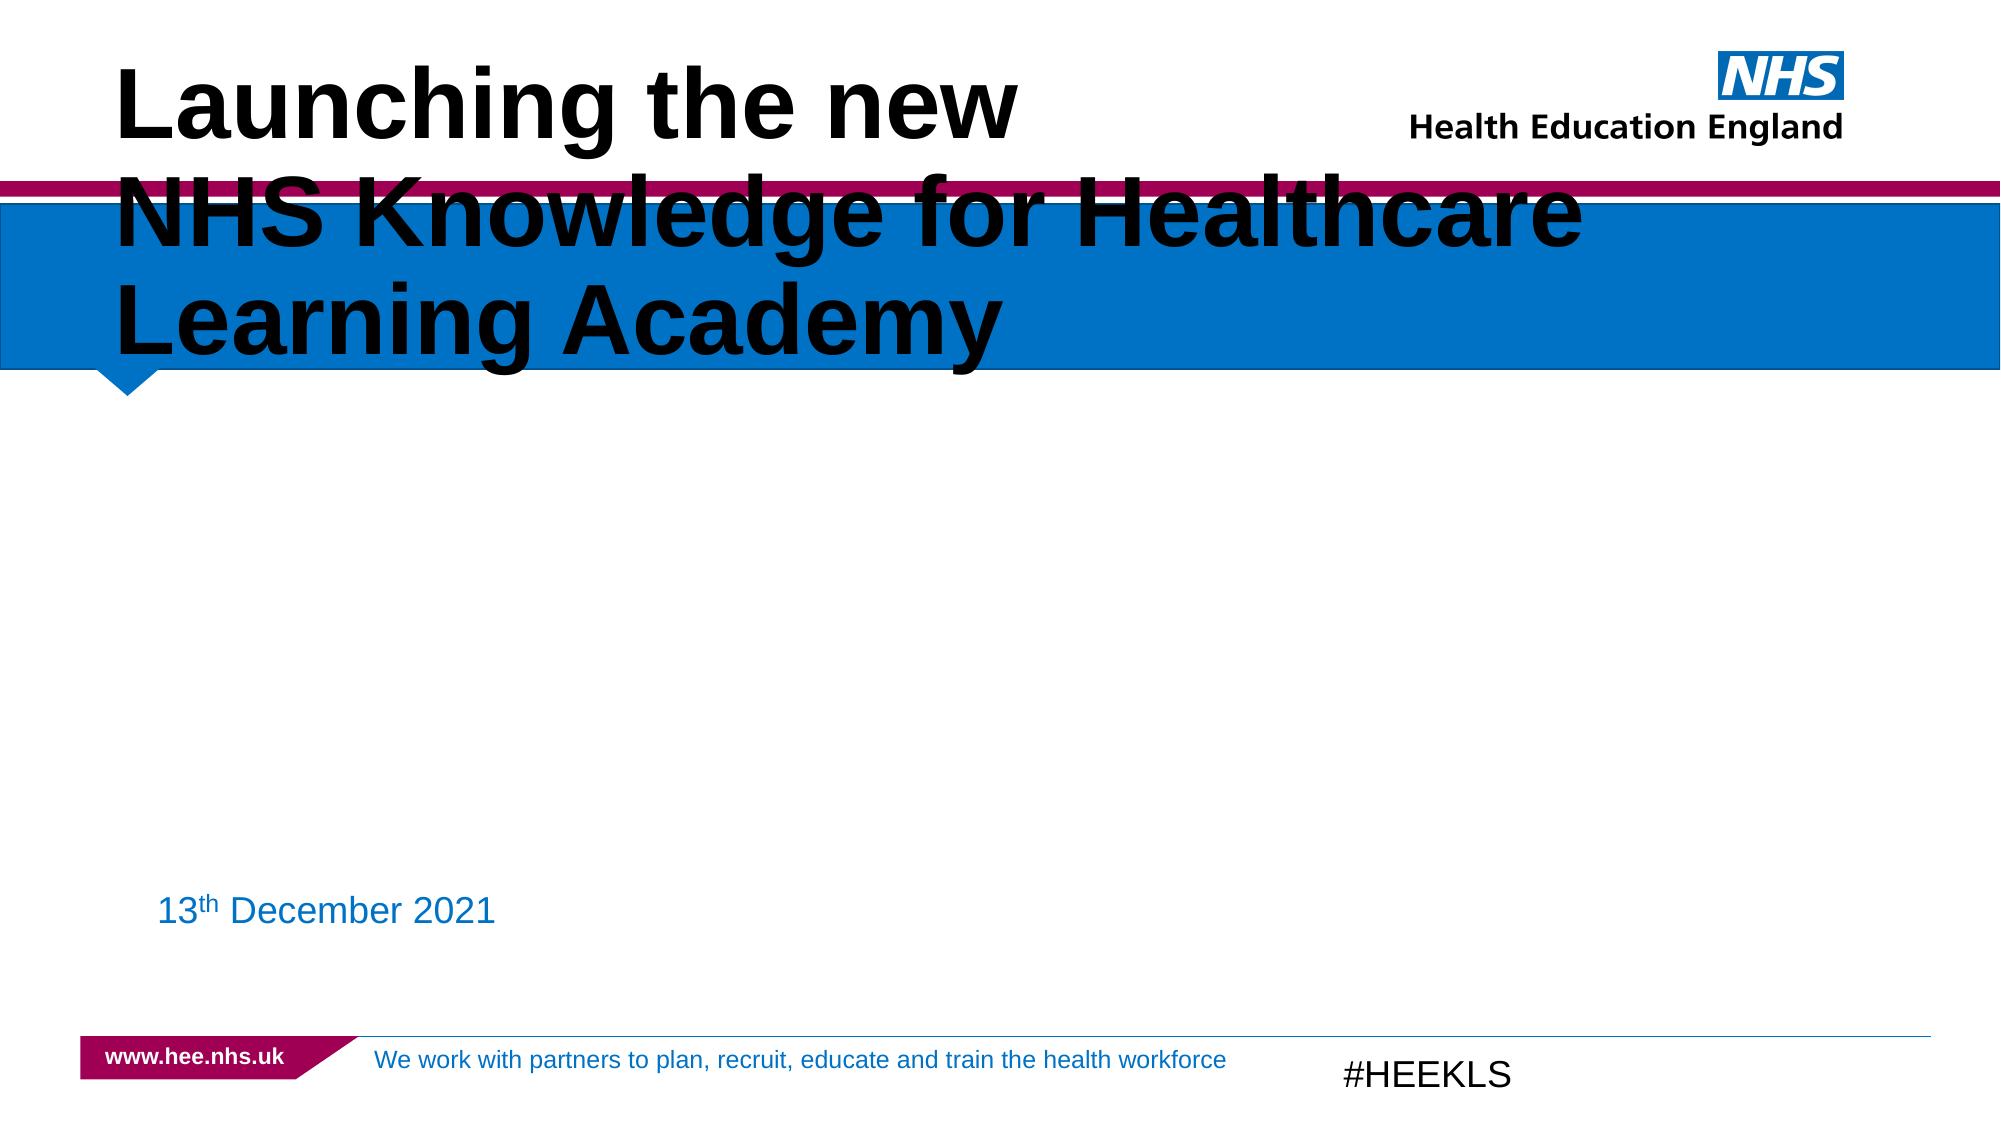

# Launching the new NHS Knowledge for Healthcare Learning Academy
13th December 2021
 #HEEKLS